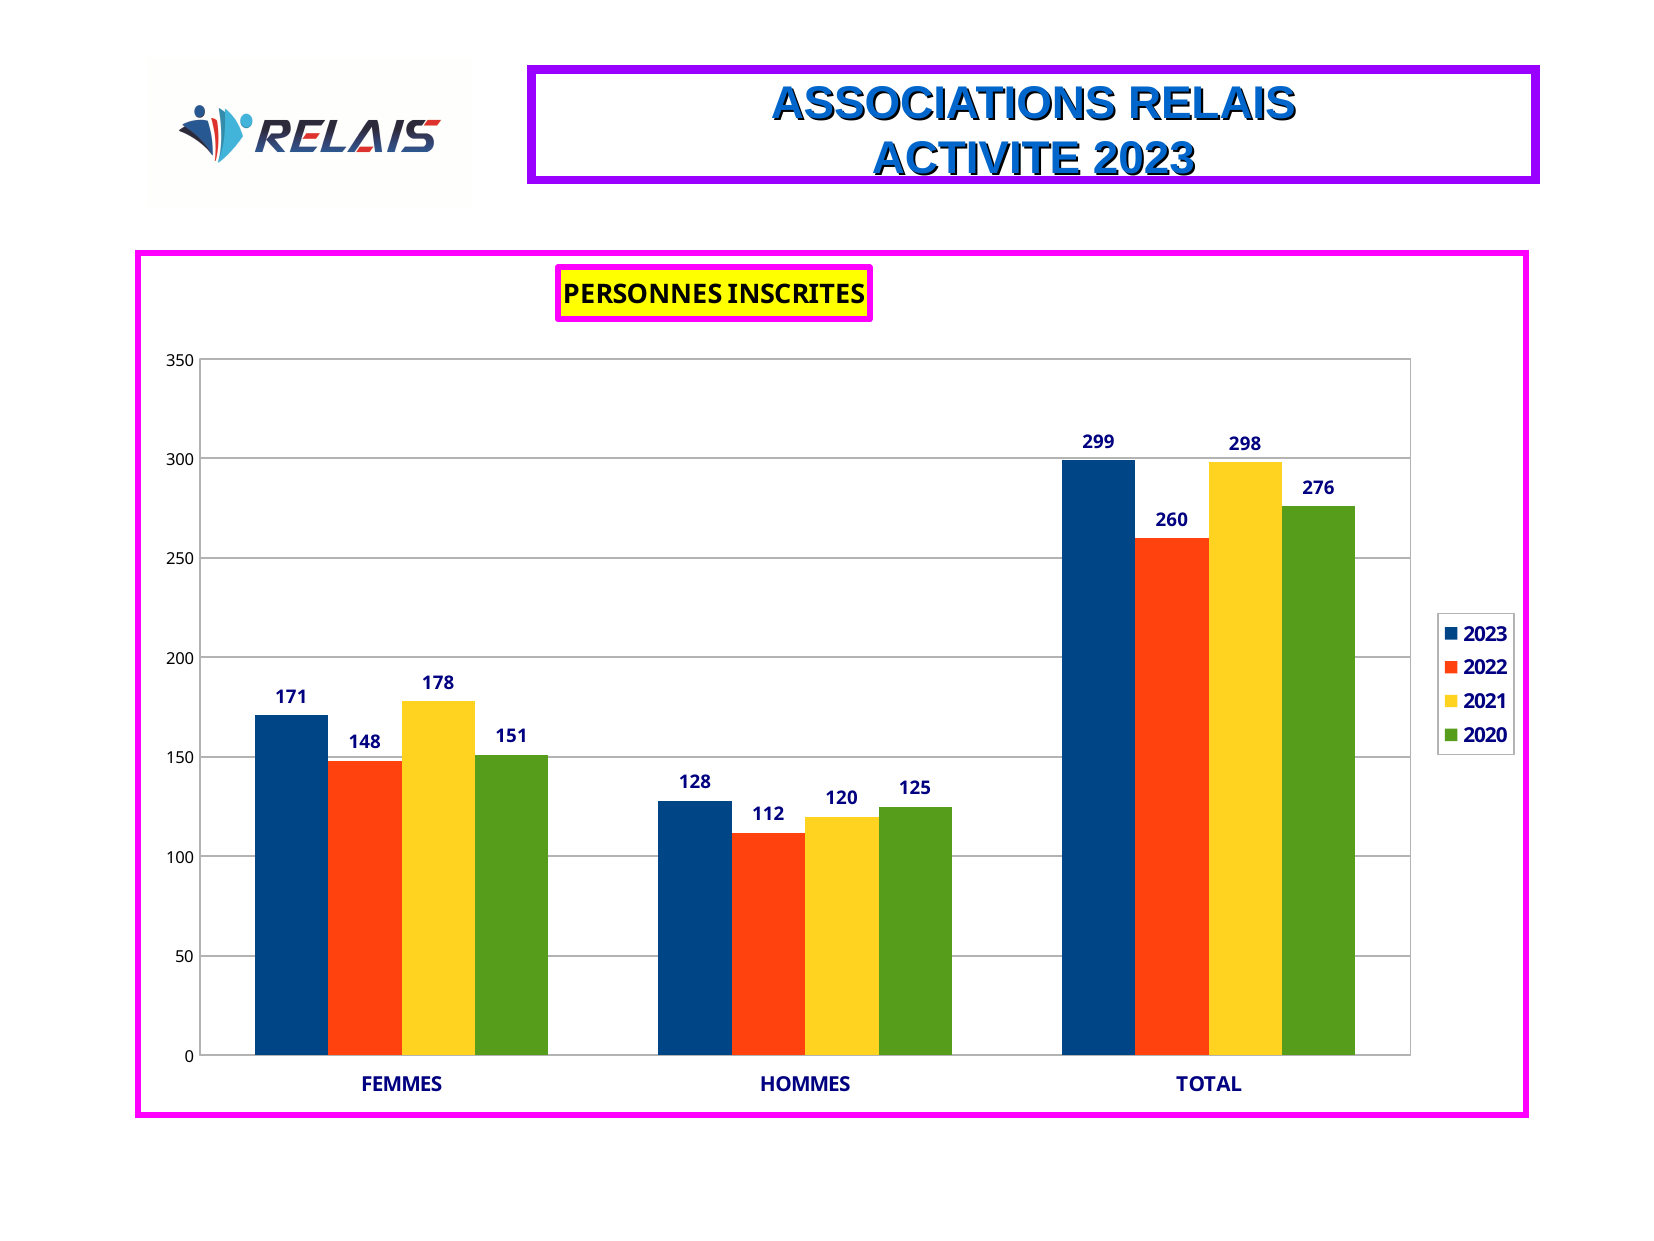

# ASSOCIATIONS RELAIS ACTIVITE 2023
### Chart: PERSONNES INSCRITES
| Category | 2023 | 2022 | 2021 | 2020 |
|---|---|---|---|---|
| FEMMES | 171.0 | 148.0 | 178.0 | 151.0 |
| HOMMES | 128.0 | 112.0 | 120.0 | 125.0 |
| TOTAL | 299.0 | 260.0 | 298.0 | 276.0 |